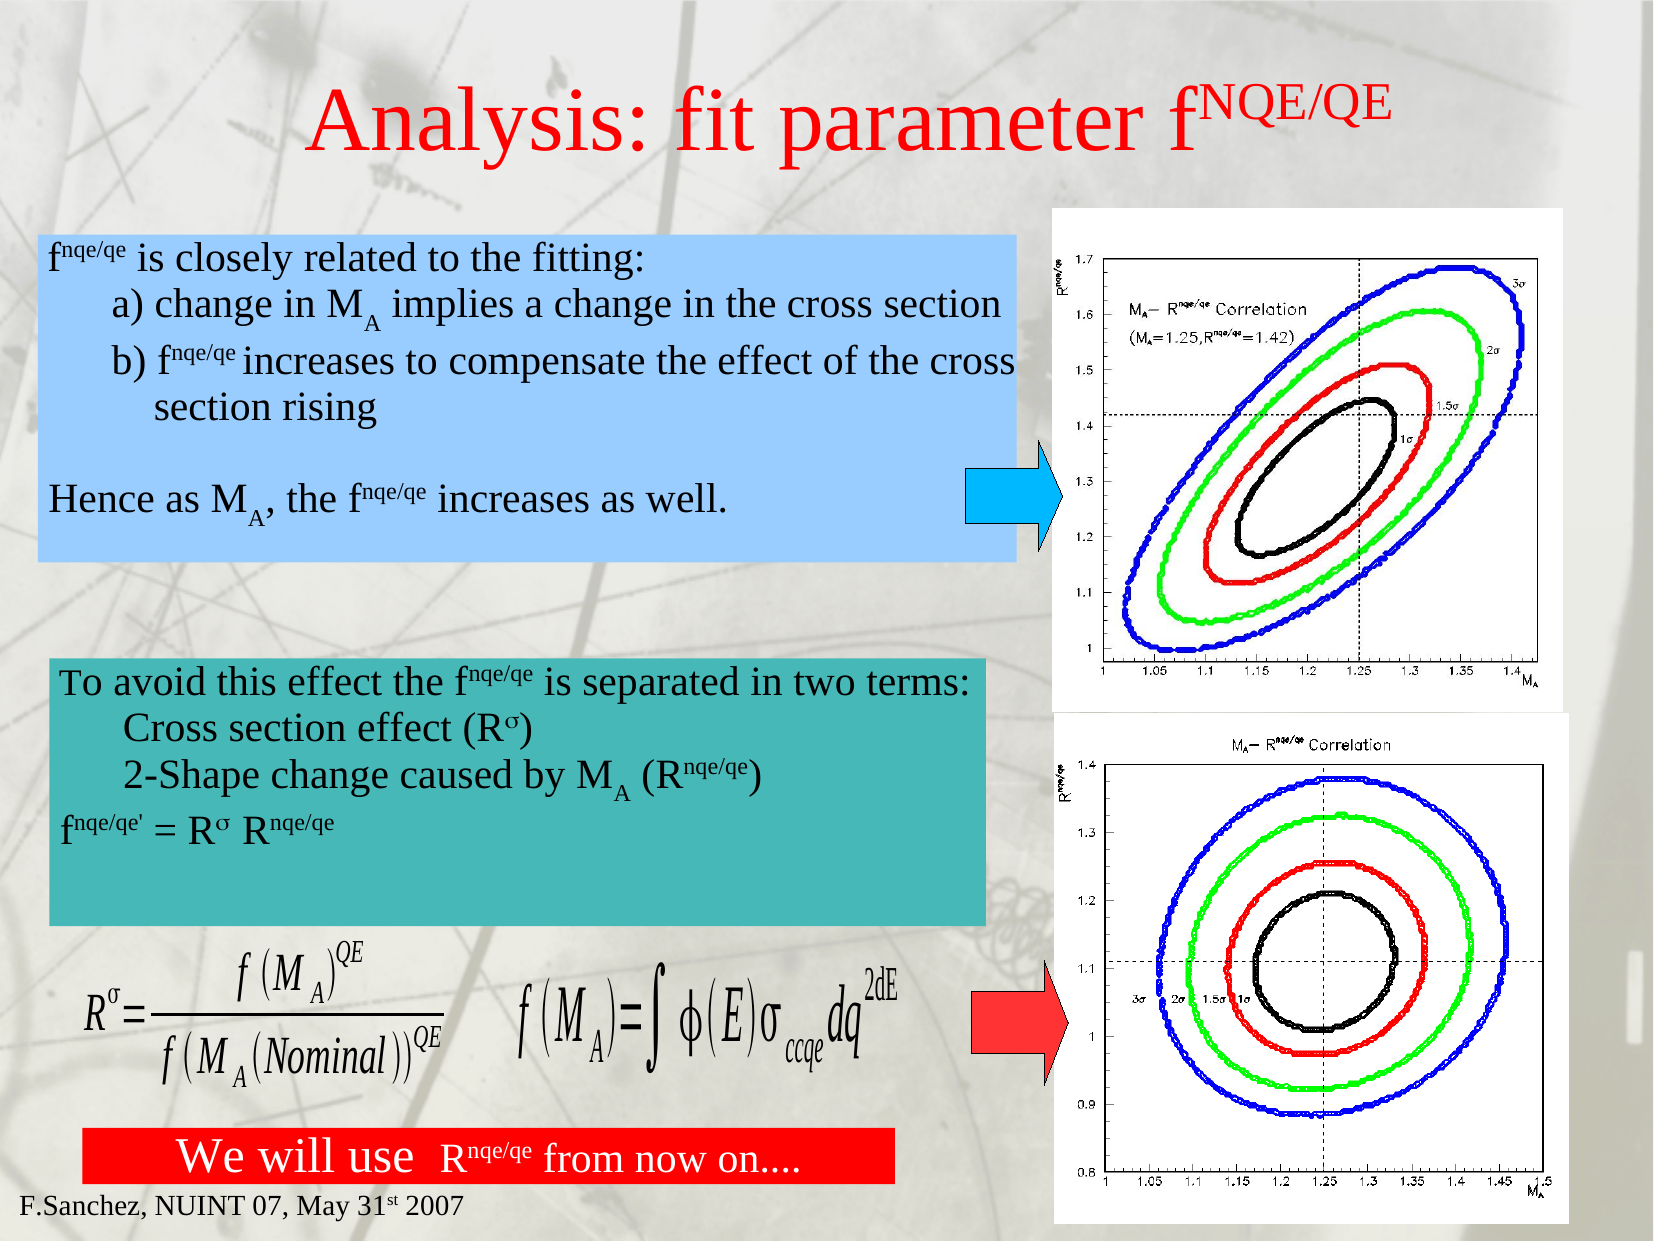

# Analysis: fit parameter fNQE/QE
 fnqe/qe is closely related to the fitting:
 	a) change in MA implies a change in the cross section
	b) fnqe/qe increases to compensate the effect of the cross
	 section rising
 Hence as MA, the fnqe/qe increases as well.
 To avoid this effect the fnqe/qe is separated in two terms:
 Cross section effect (Rs)
	2-Shape change caused by MA (Rnqe/qe)
 fnqe/qe' = Rs Rnqe/qe
We will use Rnqe/qe from now on....